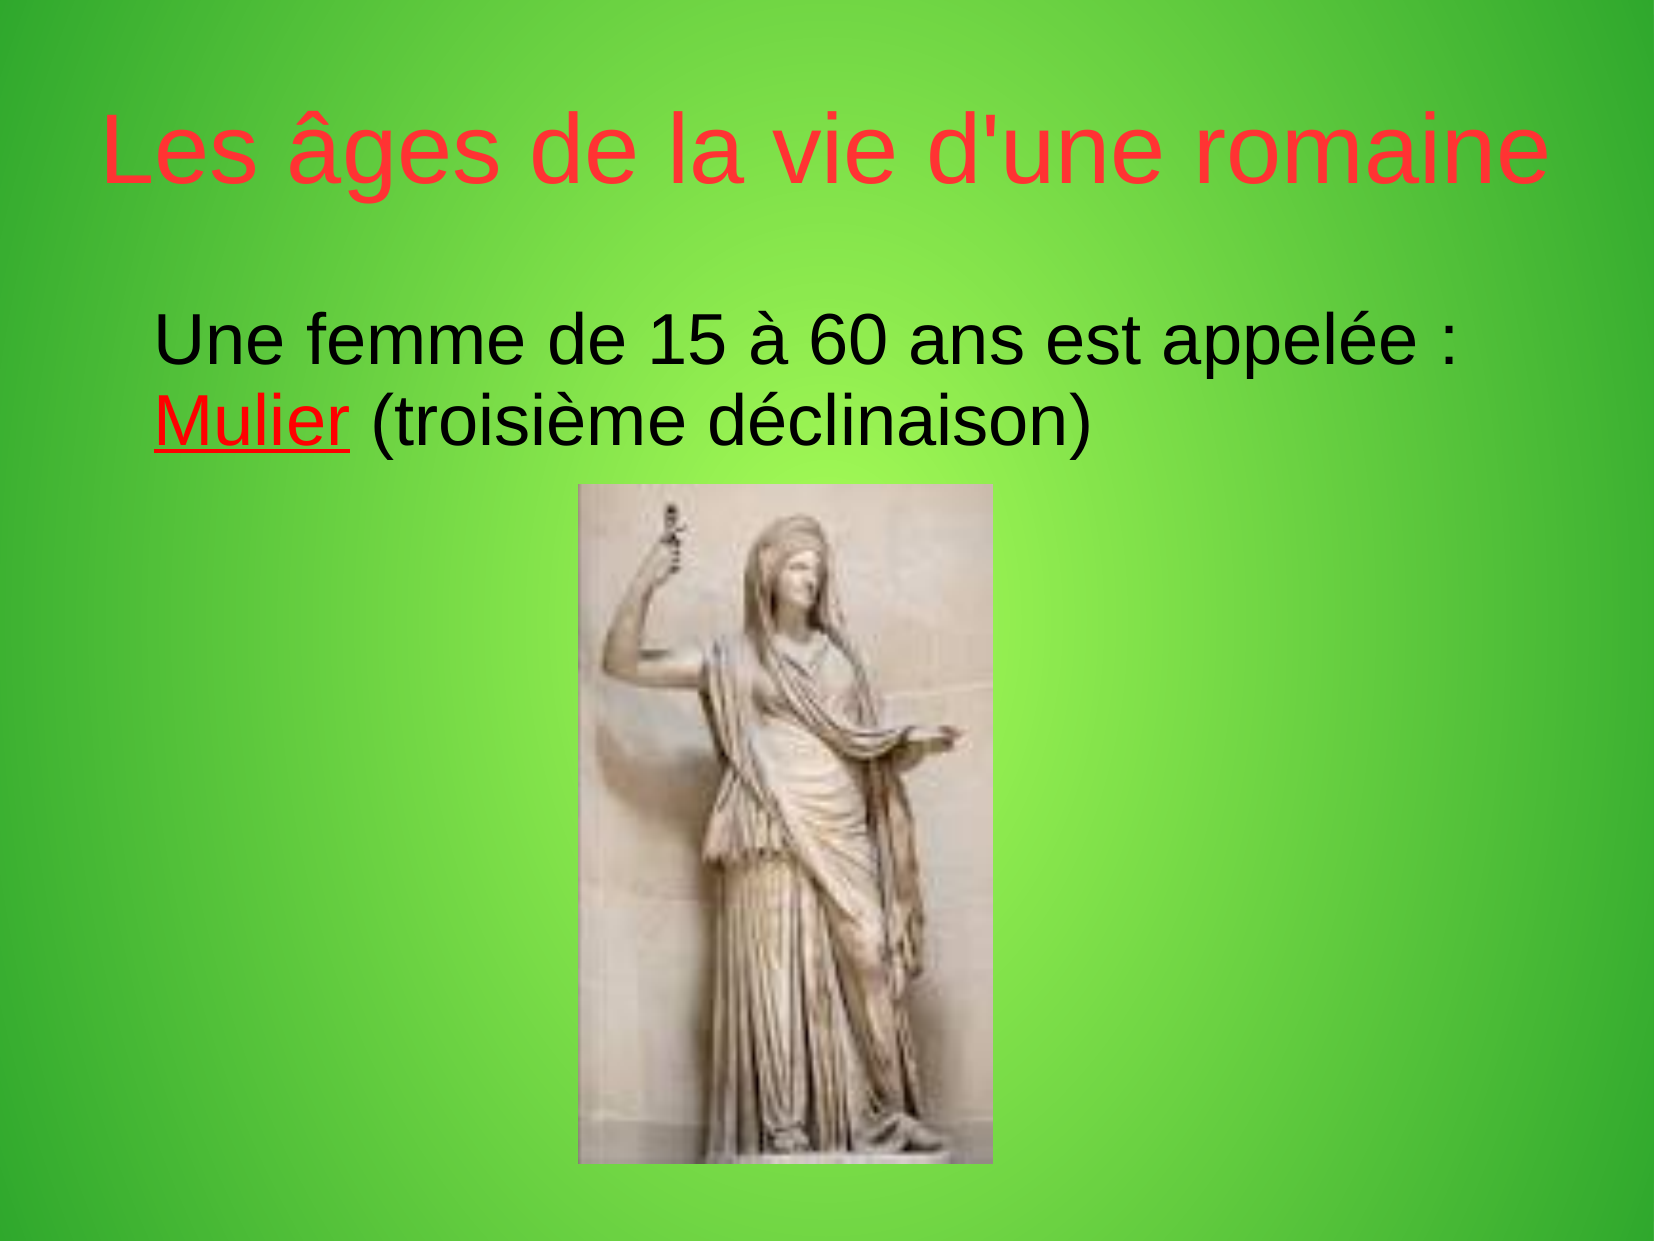

# Les âges de la vie d'une romaine
Une femme de 15 à 60 ans est appelée : Mulier (troisième déclinaison)